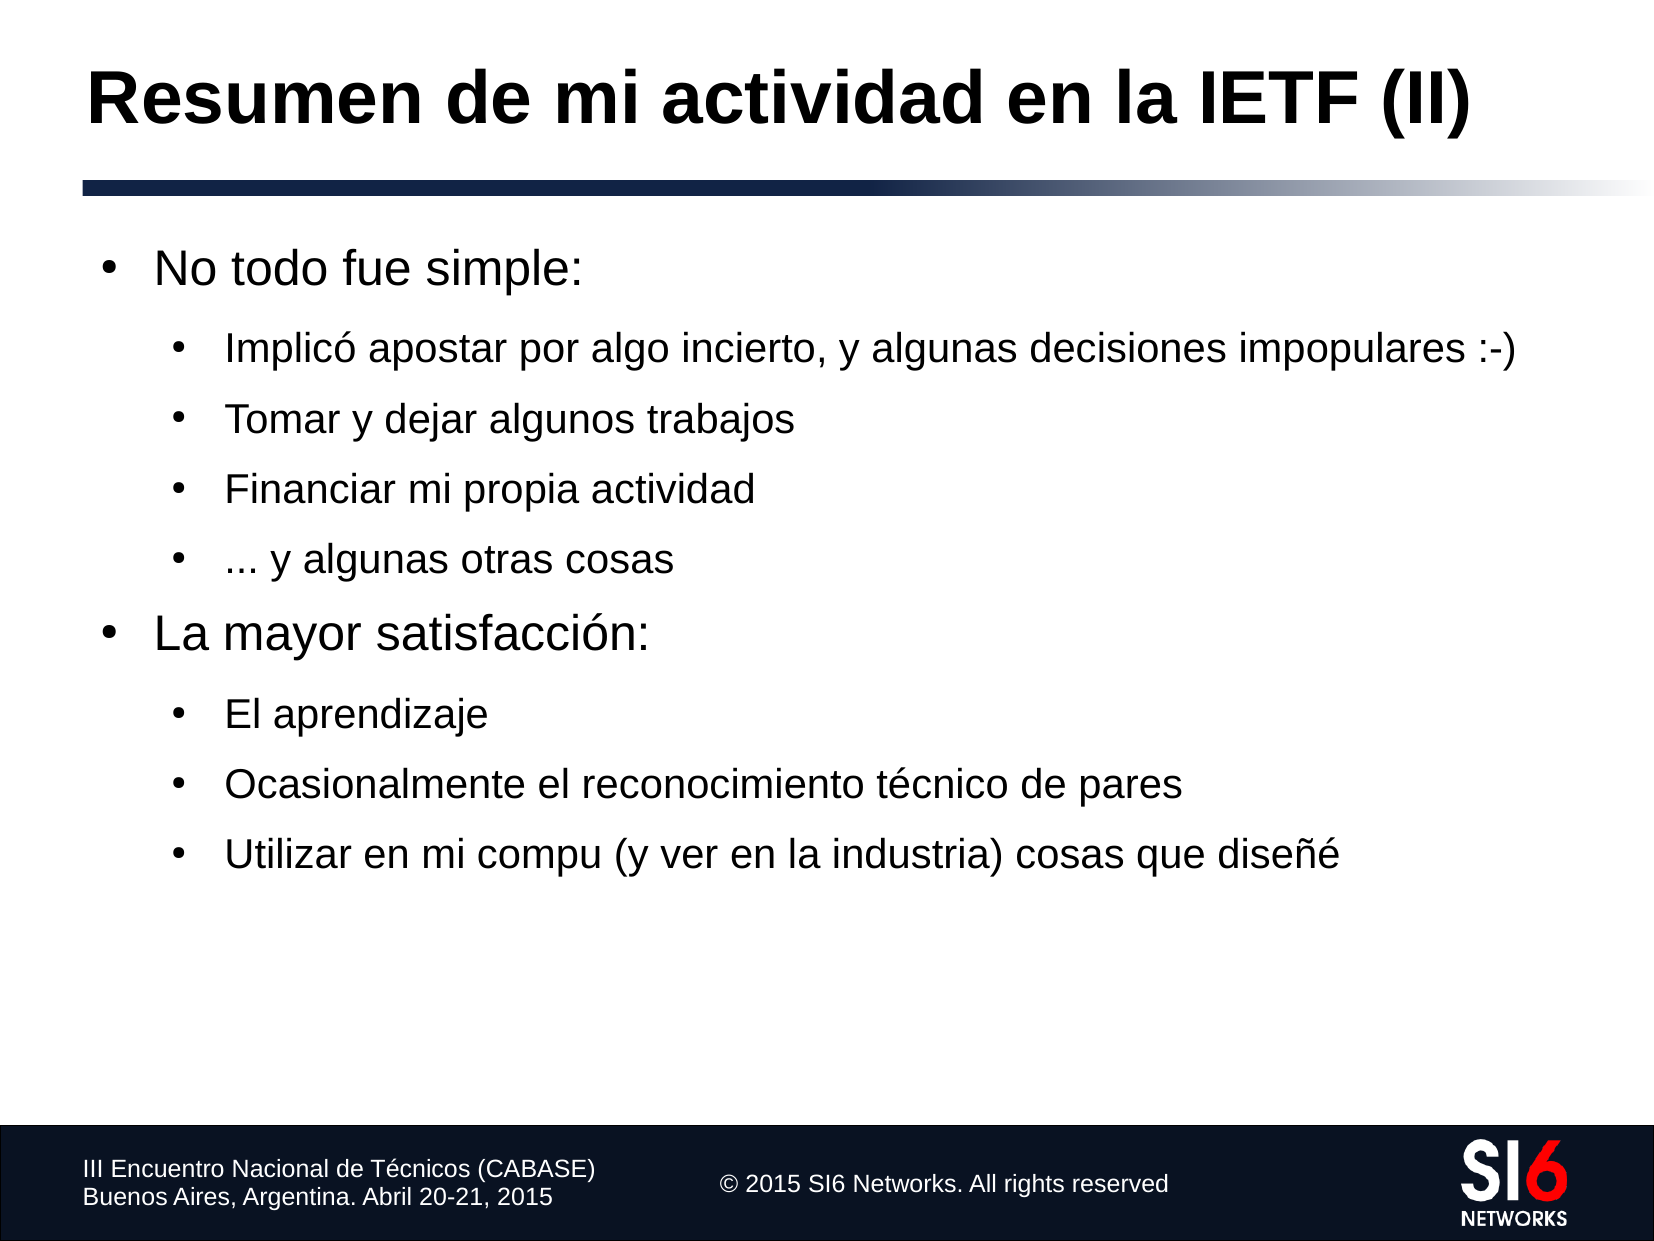

# Resumen de mi actividad en la IETF (II)
No todo fue simple:
Implicó apostar por algo incierto, y algunas decisiones impopulares :-)
Tomar y dejar algunos trabajos
Financiar mi propia actividad
... y algunas otras cosas
La mayor satisfacción:
El aprendizaje
Ocasionalmente el reconocimiento técnico de pares
Utilizar en mi compu (y ver en la industria) cosas que diseñé